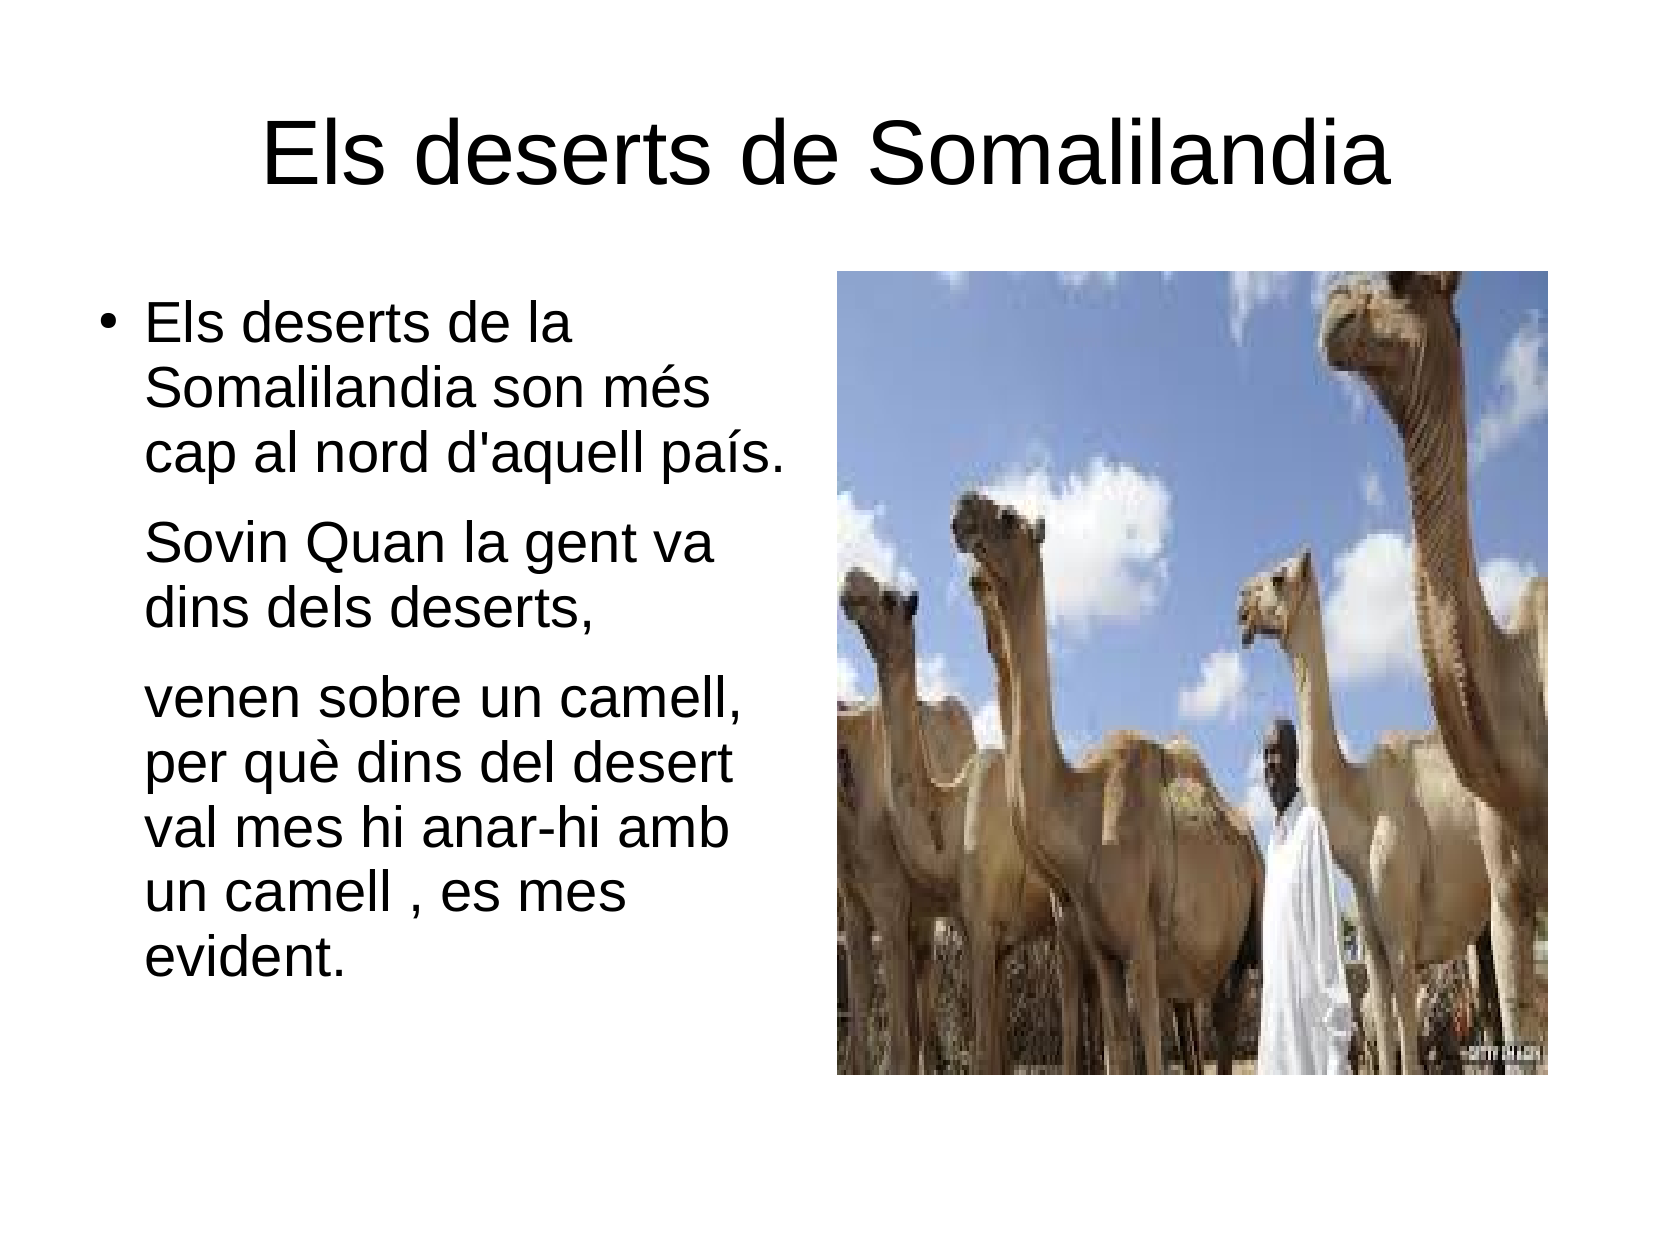

# Els deserts de Somalilandia
Els deserts de la Somalilandia son més cap al nord d'aquell país.
Sovin Quan la gent va dins dels deserts,
venen sobre un camell, per què dins del desert val mes hi anar-hi amb un camell , es mes evident.